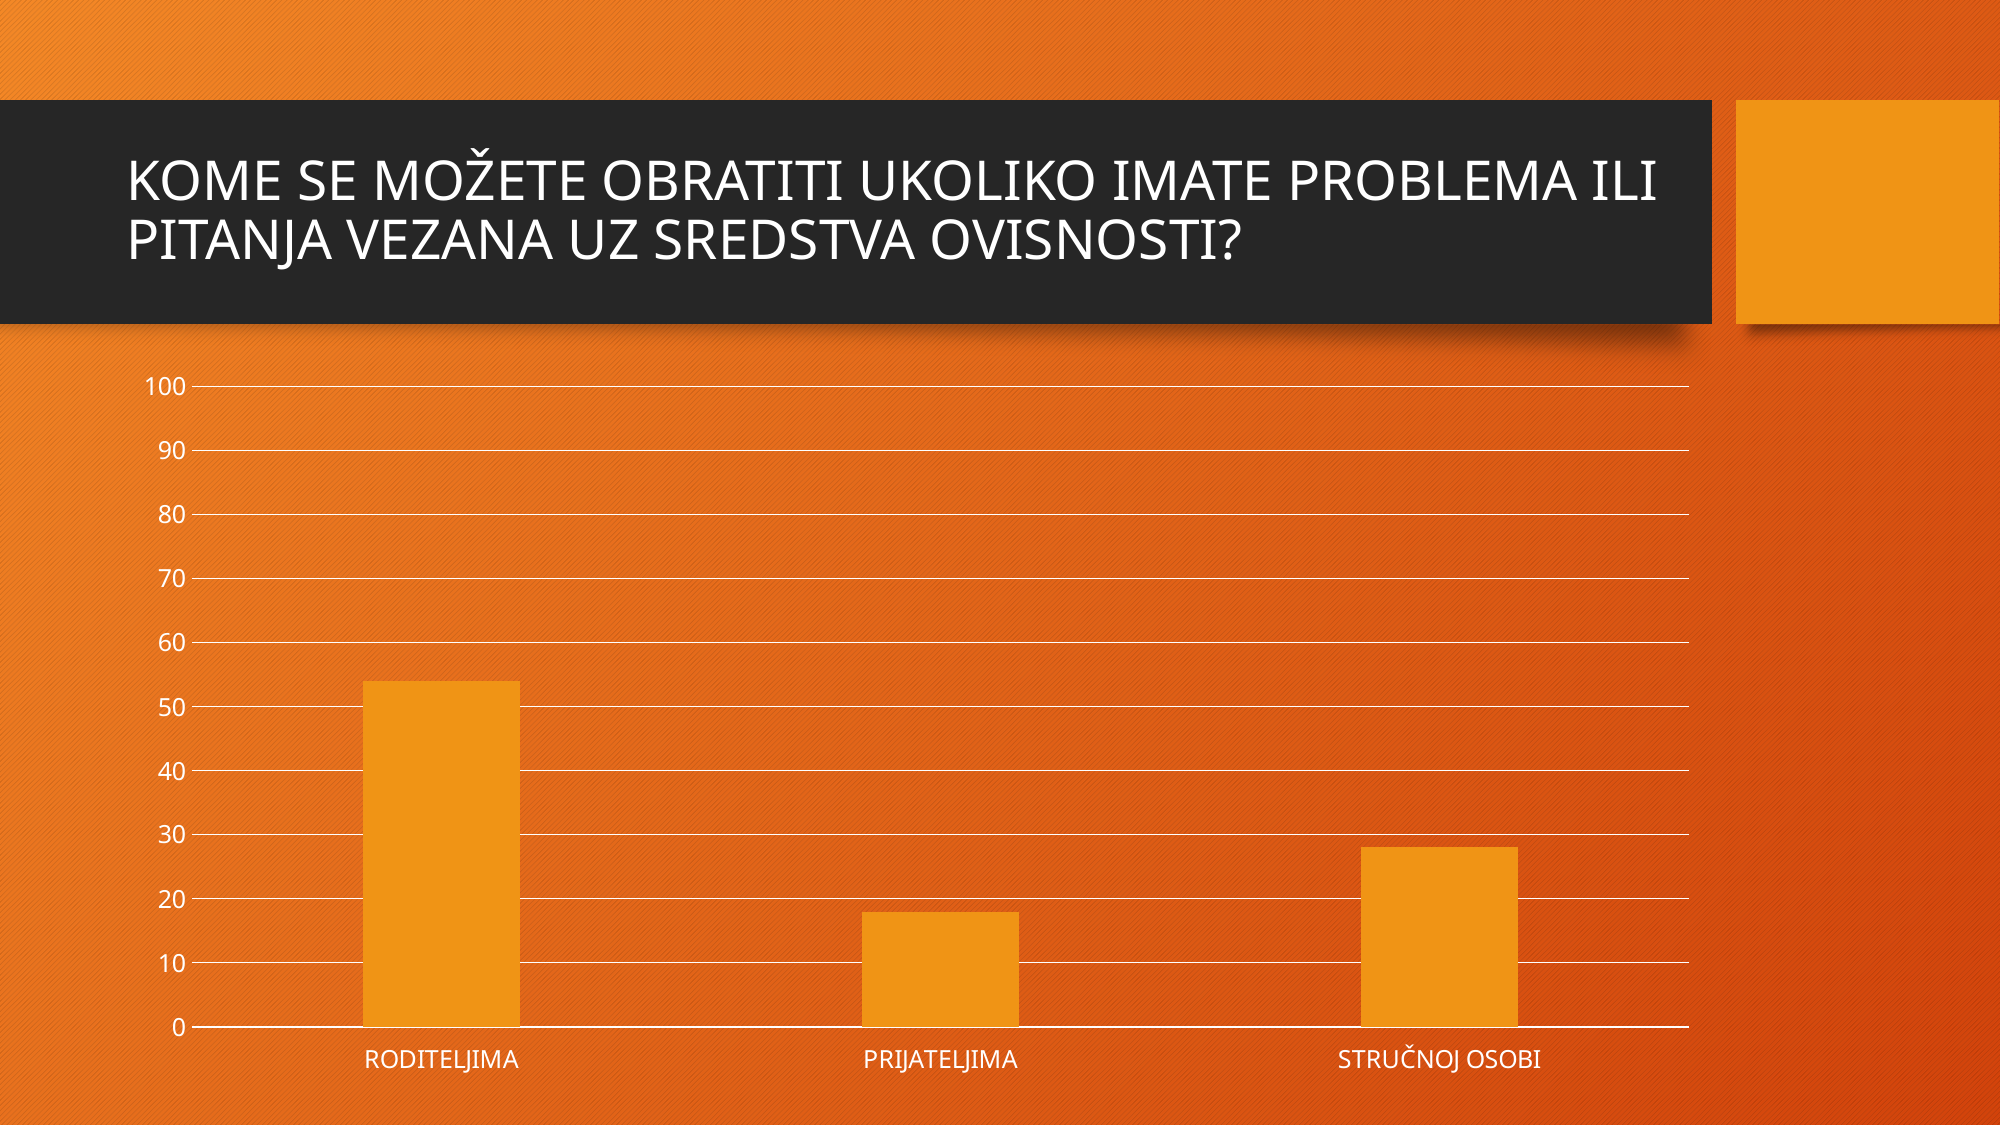

# KOME SE MOŽETE OBRATITI UKOLIKO IMATE PROBLEMA ILI PITANJA VEZANA UZ SREDSTVA OVISNOSTI?
### Chart
| Category | Skup 1 |
|---|---|
| RODITELJIMA | 54.0 |
| PRIJATELJIMA | 18.0 |
| STRUČNOJ OSOBI | 28.0 |